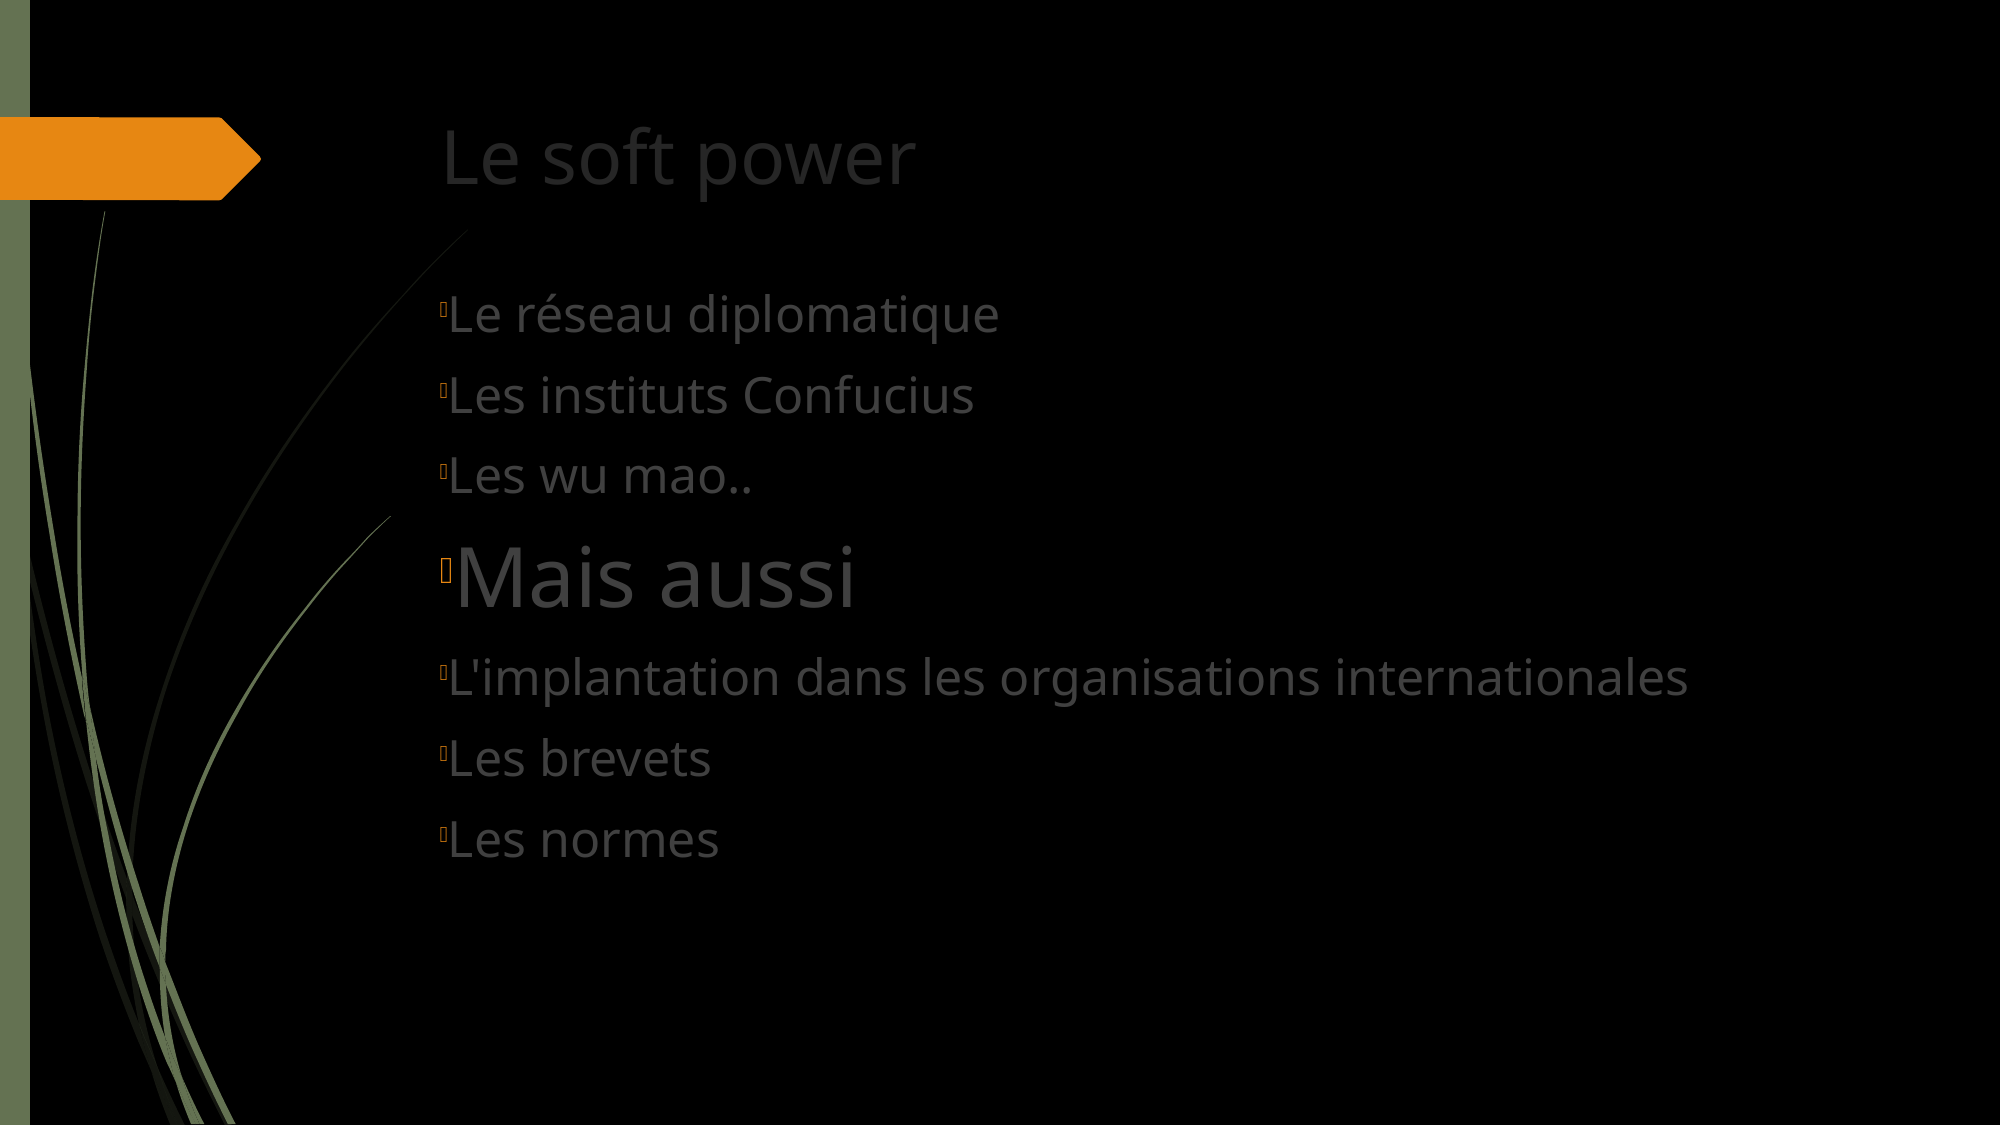

# Le soft power
Le réseau diplomatique
Les instituts Confucius
Les wu mao..
Mais aussi
L'implantation dans les organisations internationales
Les brevets
Les normes